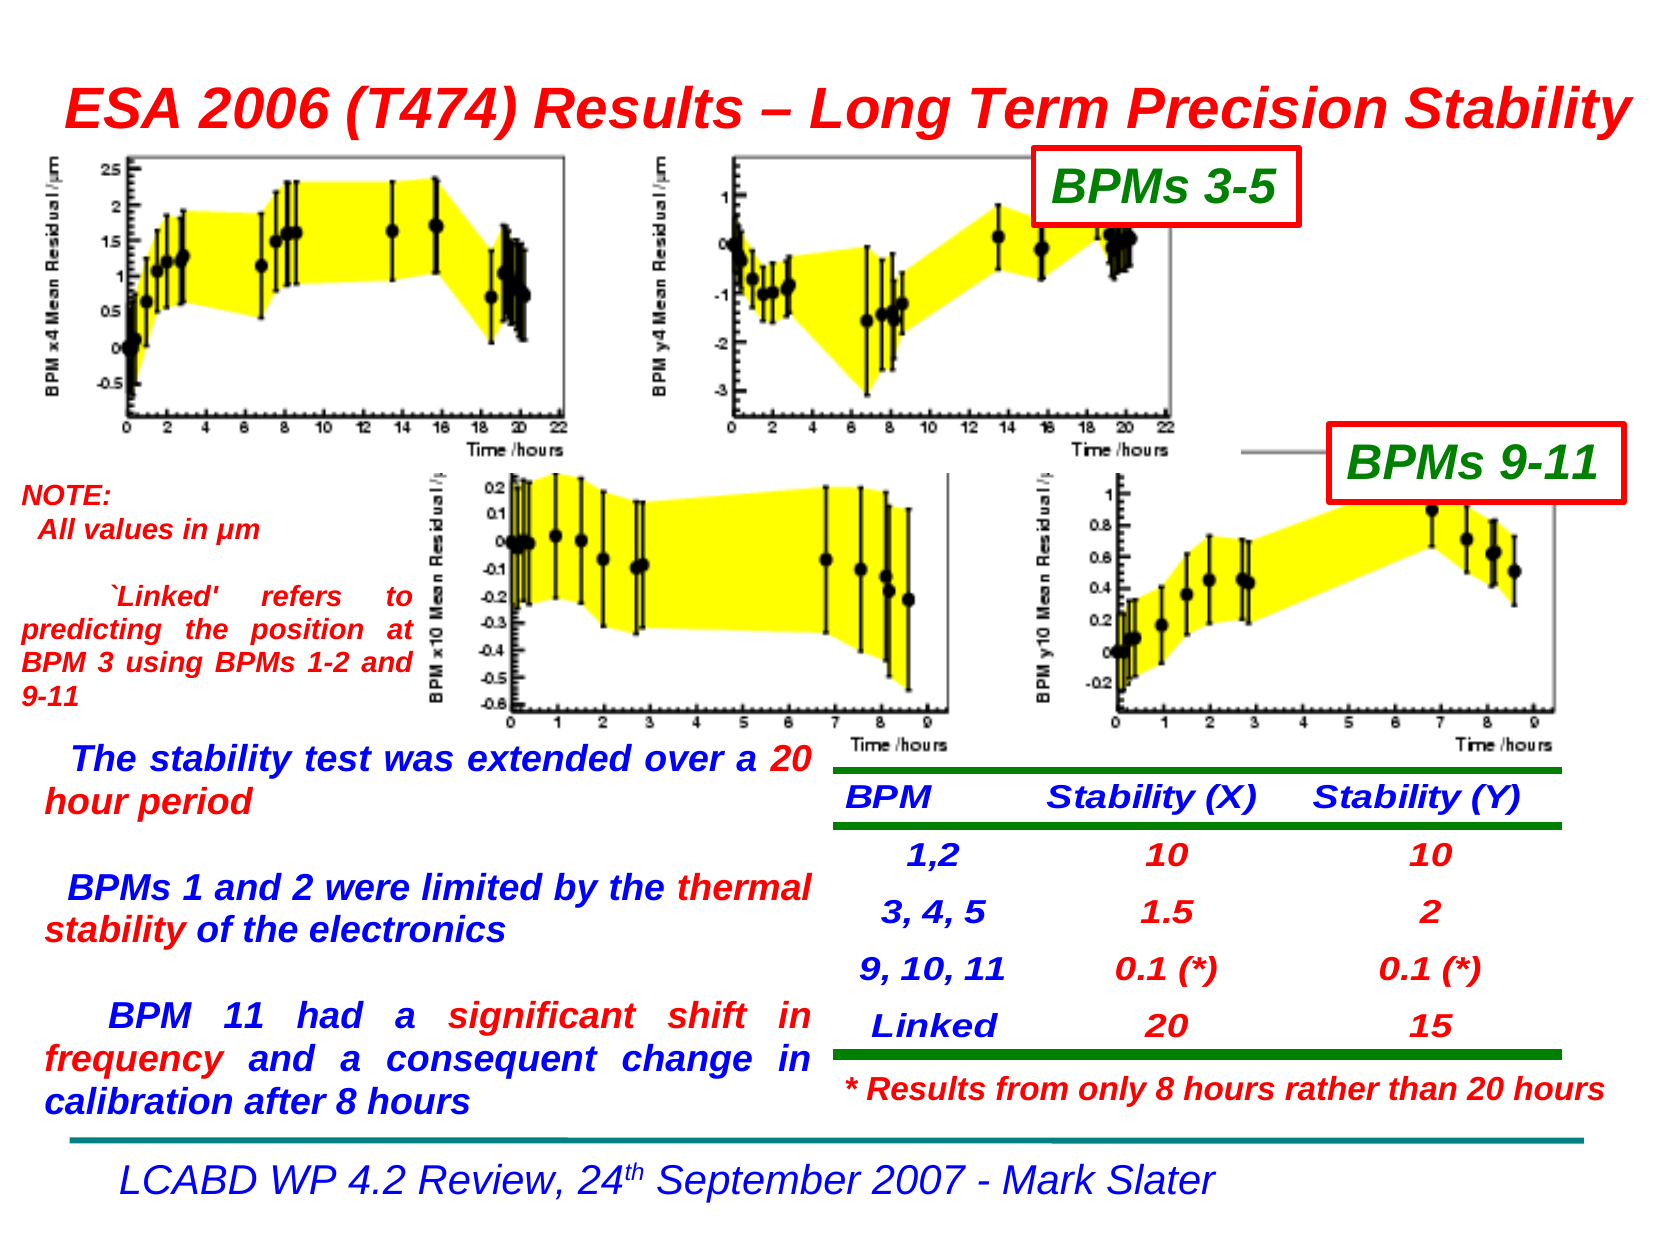

ESA 2006 (T474) Results – Long Term Precision Stability
BPMs 3-5
BPMs 9-11
NOTE:
 All values in μm
 `Linked' refers to predicting the position at BPM 3 using BPMs 1-2 and 9-11
 The stability test was extended over a 20 hour period
 BPMs 1 and 2 were limited by the thermal stability of the electronics
 BPM 11 had a significant shift in frequency and a consequent change in calibration after 8 hours
* Results from only 8 hours rather than 20 hours
LCABD WP 4.2 Review, 24th September 2007 - Mark Slater